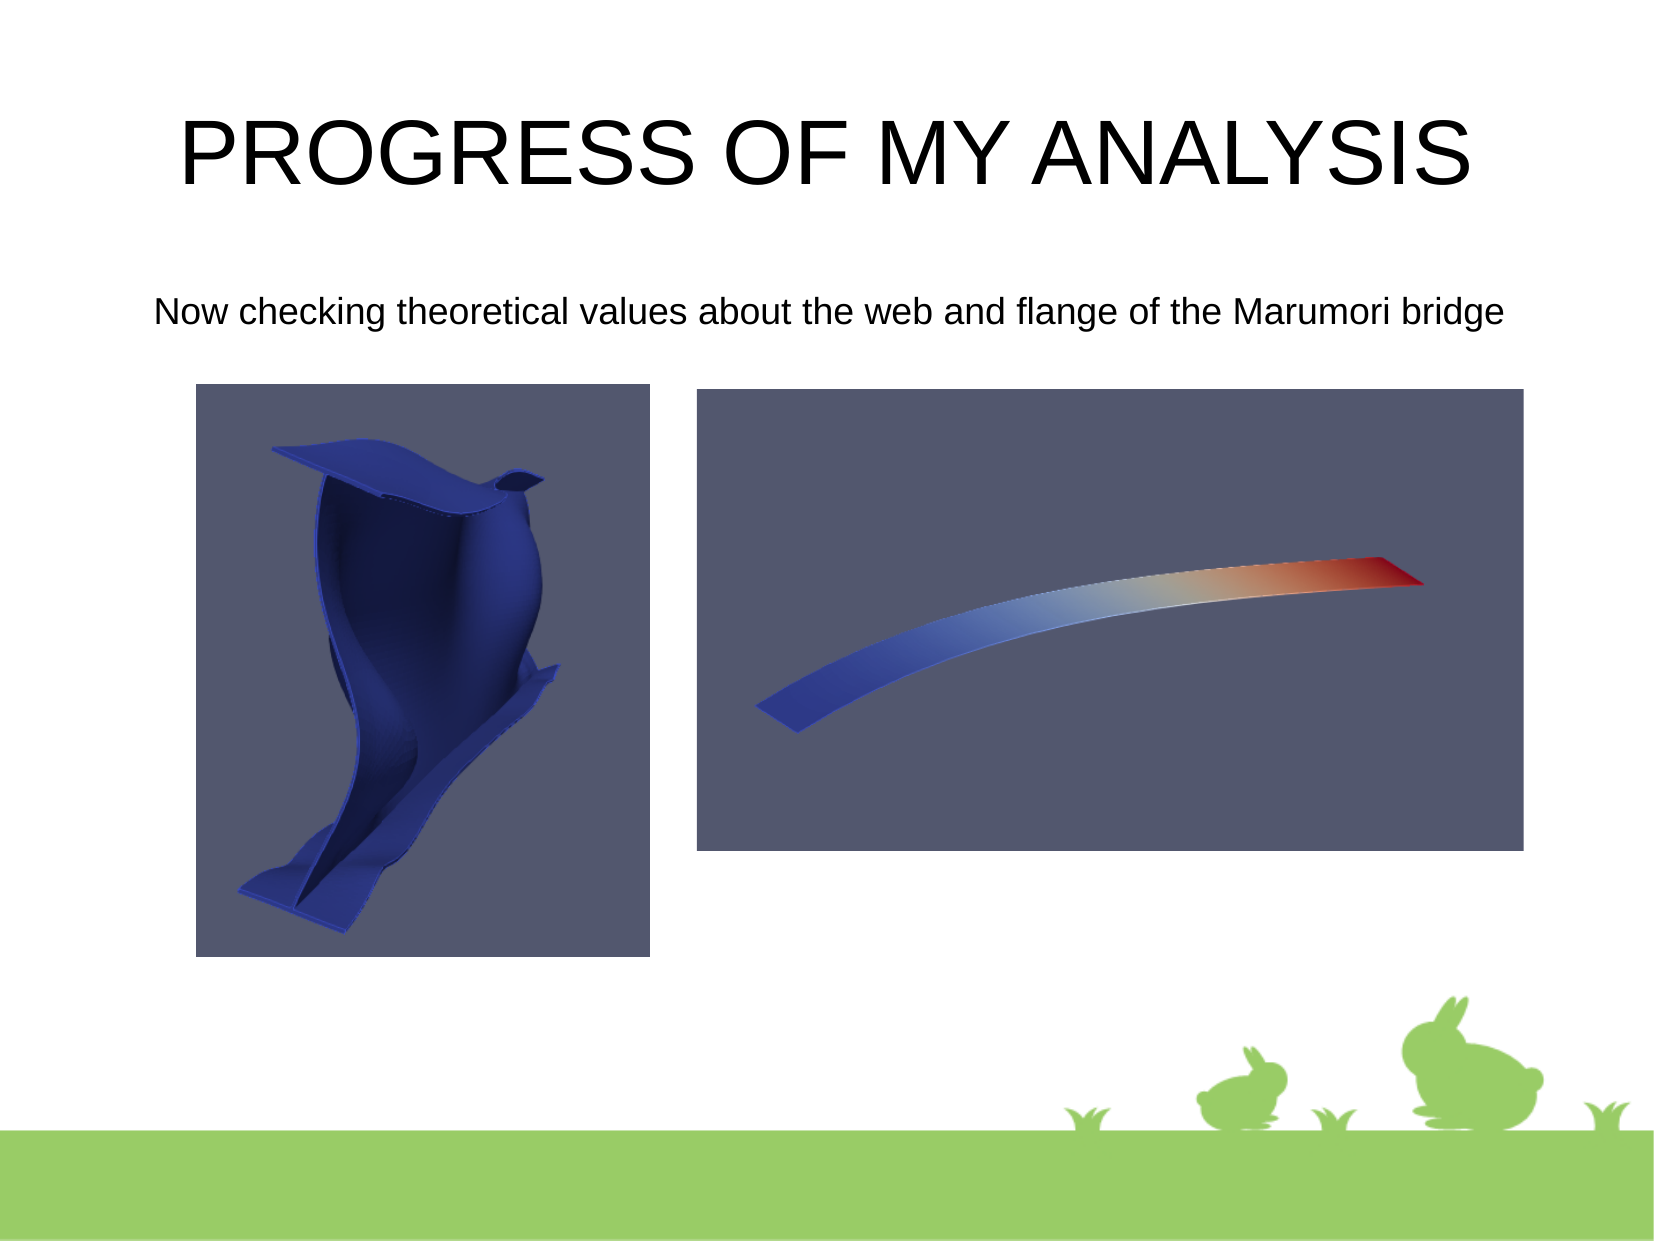

# PROGRESS OF MY ANALYSIS
Now checking theoretical values about the web and flange of the Marumori bridge